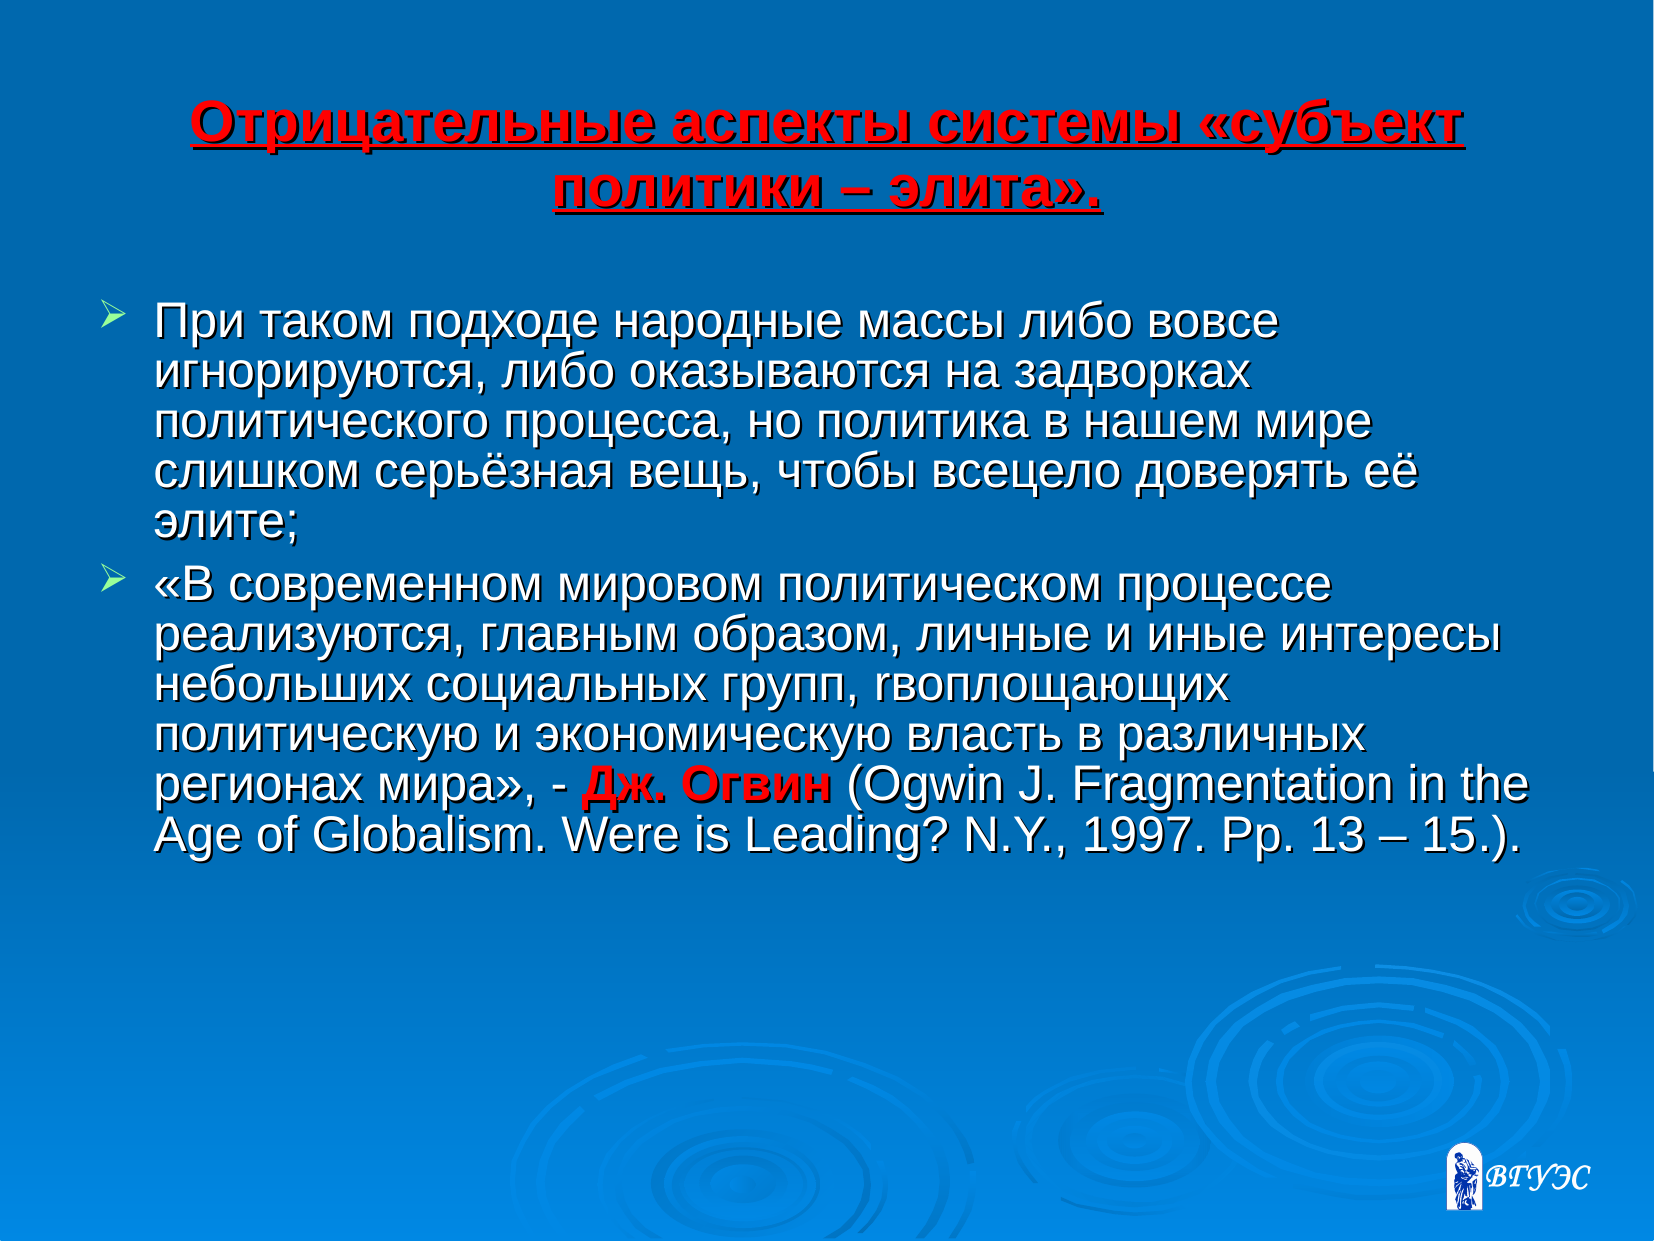

# Отрицательные аспекты системы «субъект политики – элита».
При таком подходе народные массы либо вовсе игнорируются, либо оказываются на задворках политического процесса, но политика в нашем мире слишком серьёзная вещь, чтобы всецело доверять её элите;
«В современном мировом политическом процессе реализуются, главным образом, личные и иные интересы небольших социальных групп, rвоплощающих политическую и экономическую власть в различных регионах мира», - Дж. Огвин (Ogwin J. Fragmentation in the Age of Globalism. Were is Leading? N.Y., 1997. Pp. 13 – 15.).